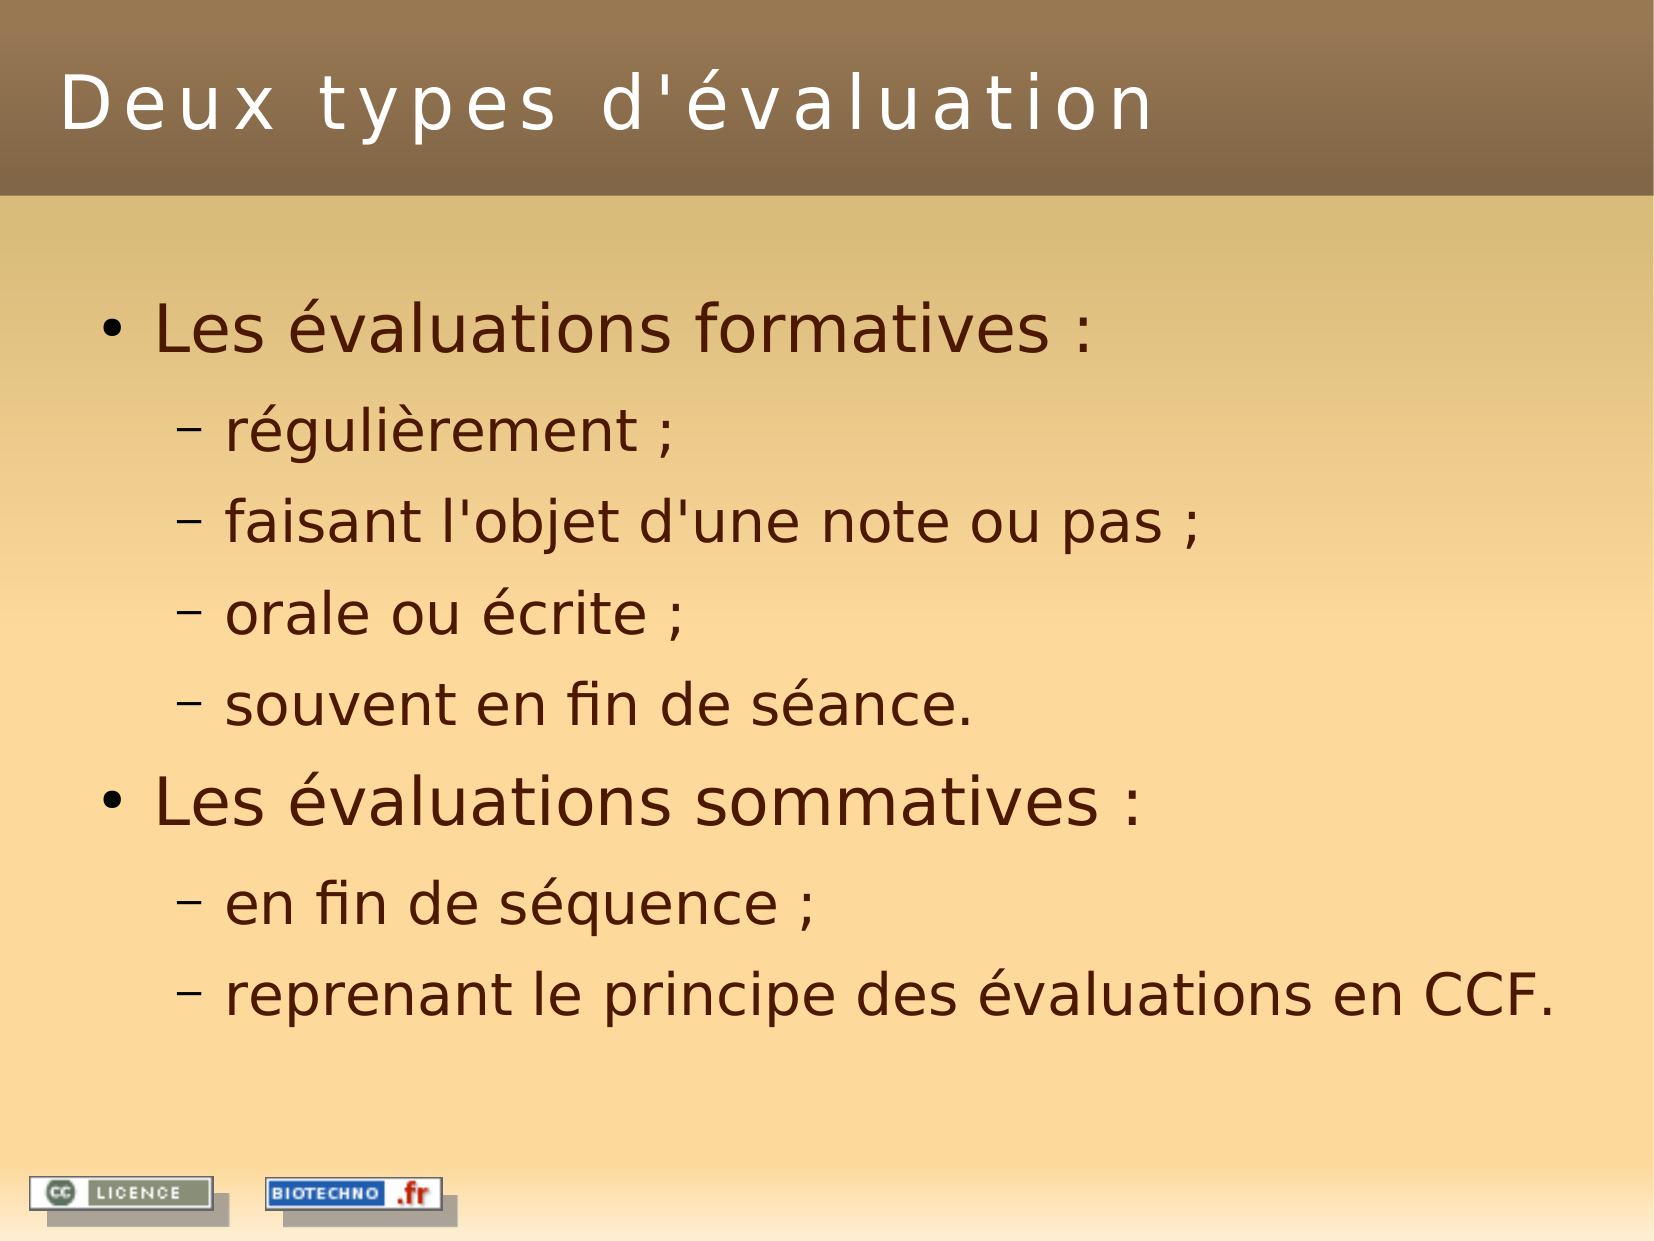

# Deux types d'évaluation
Les évaluations formatives :
régulièrement ;
faisant l'objet d'une note ou pas ;
orale ou écrite ;
souvent en fin de séance.
Les évaluations sommatives :
en fin de séquence ;
reprenant le principe des évaluations en CCF.